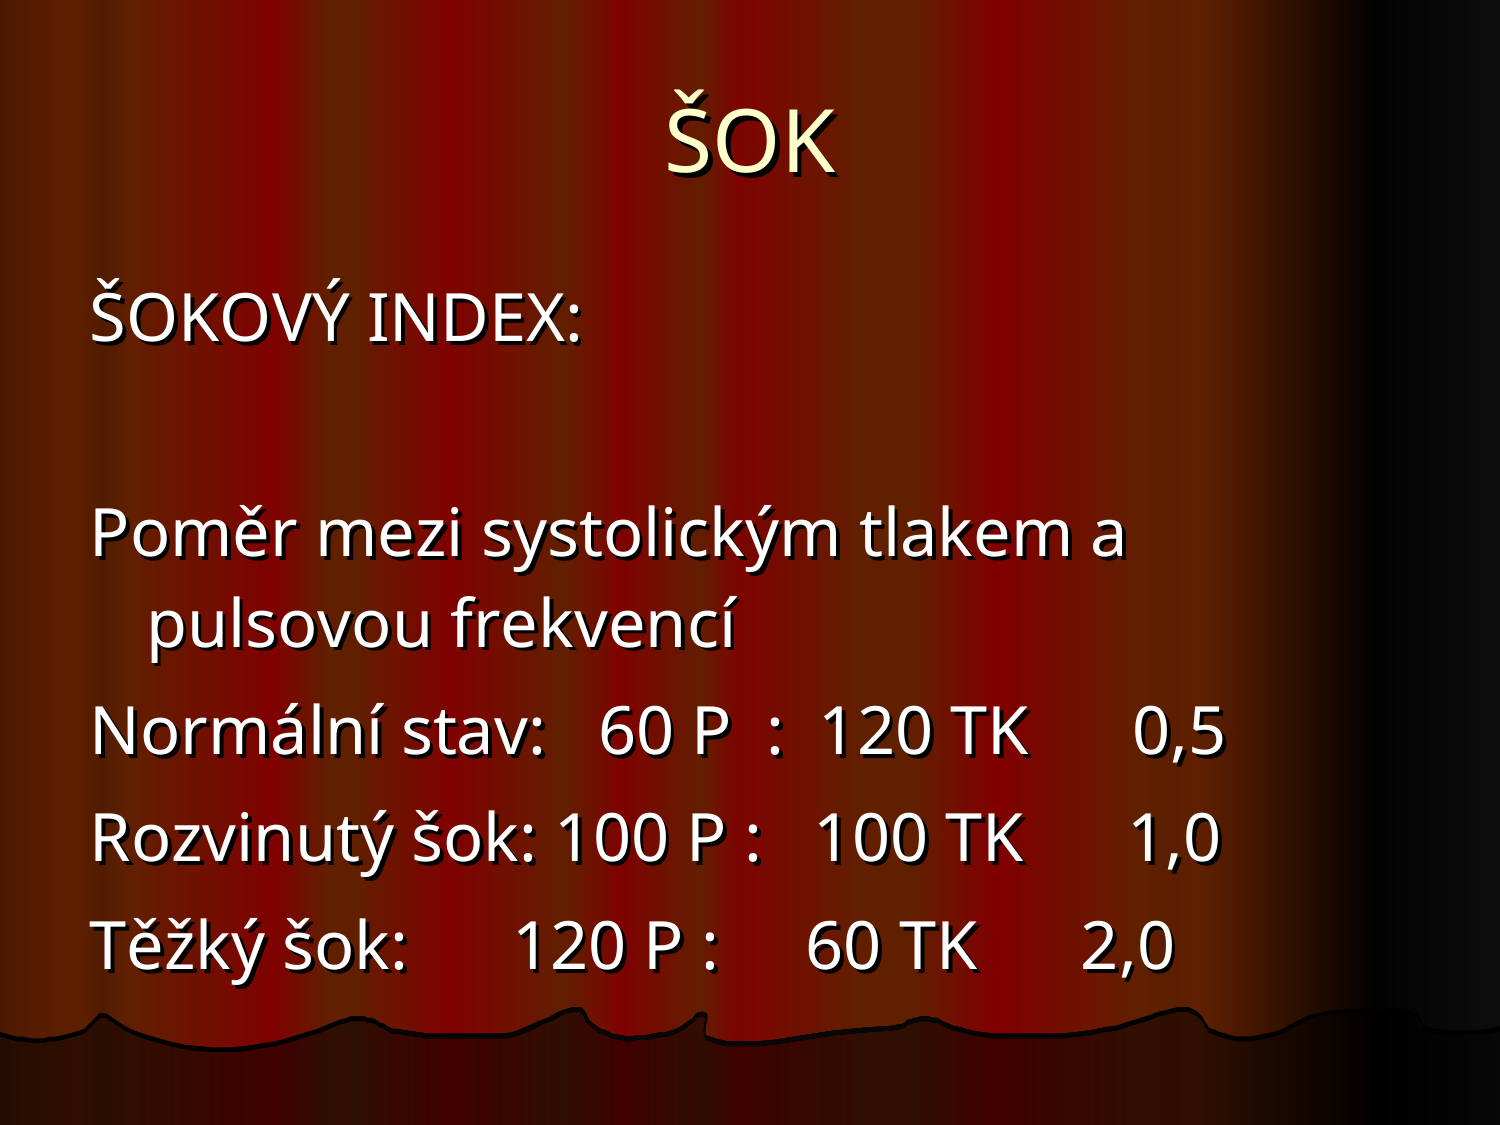

# ŠOK
ŠOKOVÝ INDEX:
Poměr mezi systolickým tlakem a pulsovou frekvencí
Normální stav: 60 P : 120 TK 0,5
Rozvinutý šok: 100 P : 100 TK 1,0
Těžký šok: 120 P : 60 TK 2,0